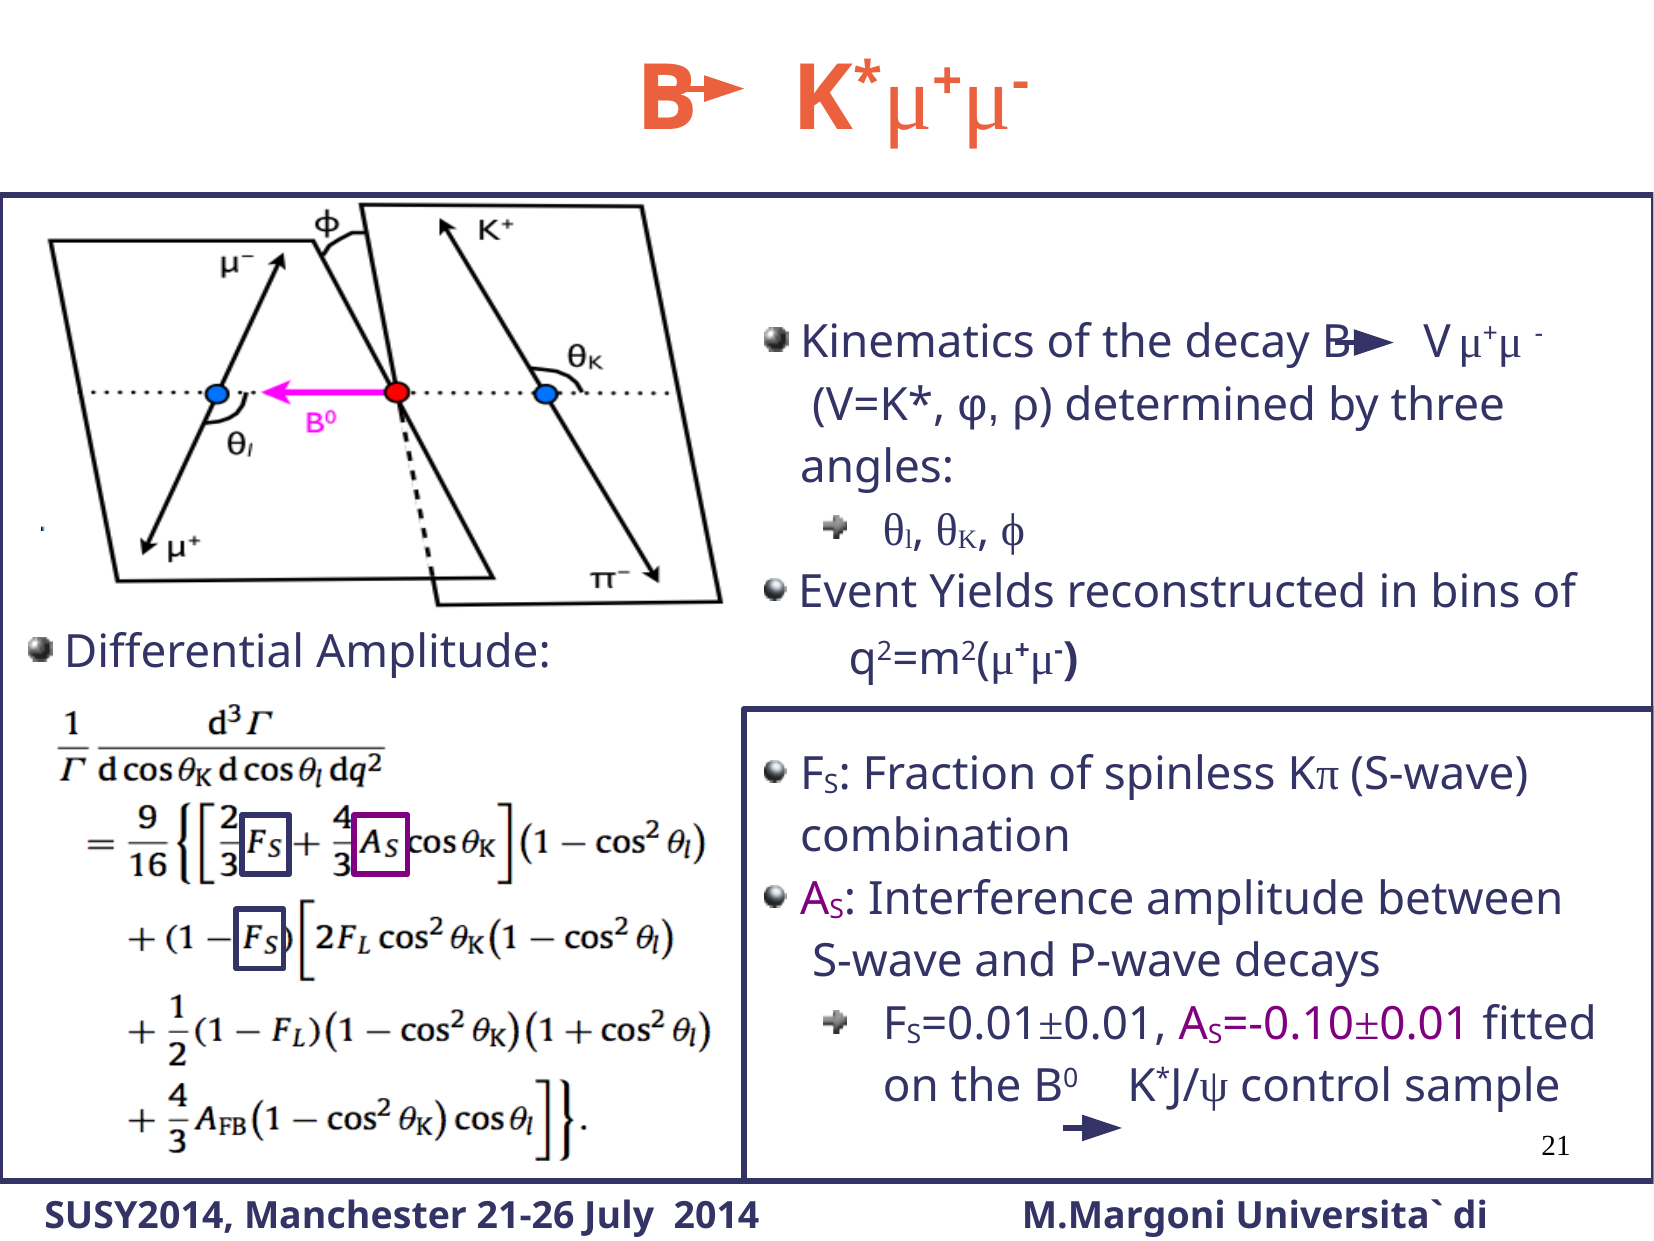

# B K*μ+μ-
Kinematics of the decay B V μ+μ - (V=K*, φ, ρ) determined by three angles:
θl, θK, ϕ
 Event Yields reconstructed in bins of q2=m2(μ+μ-)
FS: Fraction of spinless Kπ (S-wave) combination
AS: Interference amplitude between S-wave and P-wave decays
FS=0.01±0.01, AS=-0.10±0.01 fitted on the B0 K*J/ψ control sample
Differential Amplitude:
21
SUSY2014, Manchester 21-26 July 2014 M.Margoni Universita` di Padova & INFN